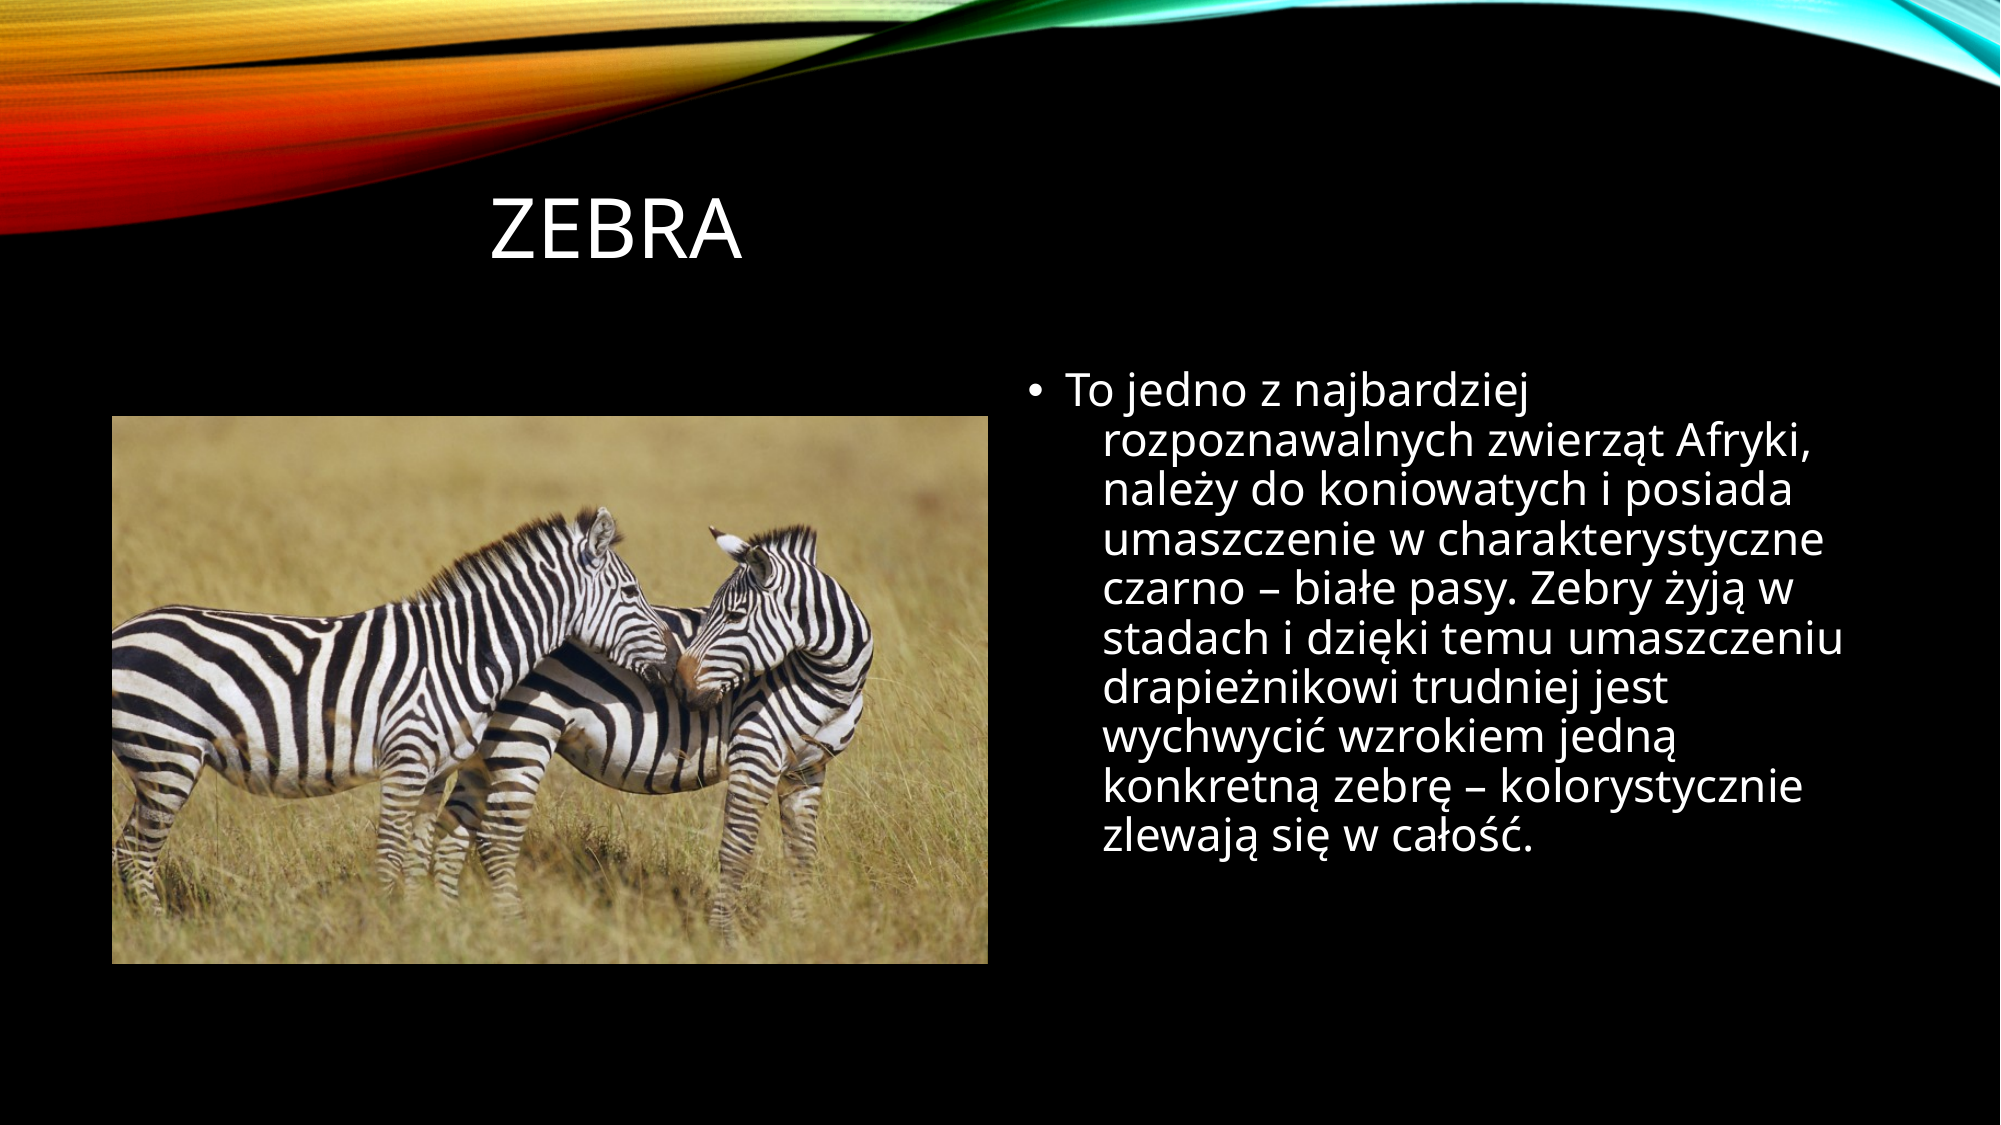

# zebra
To jedno z najbardziej rozpoznawalnych zwierząt Afryki, należy do koniowatych i posiada umaszczenie w charakterystyczne czarno – białe pasy. Zebry żyją w stadach i dzięki temu umaszczeniu drapieżnikowi trudniej jest wychwycić wzrokiem jedną konkretną zebrę – kolorystycznie zlewają się w całość.